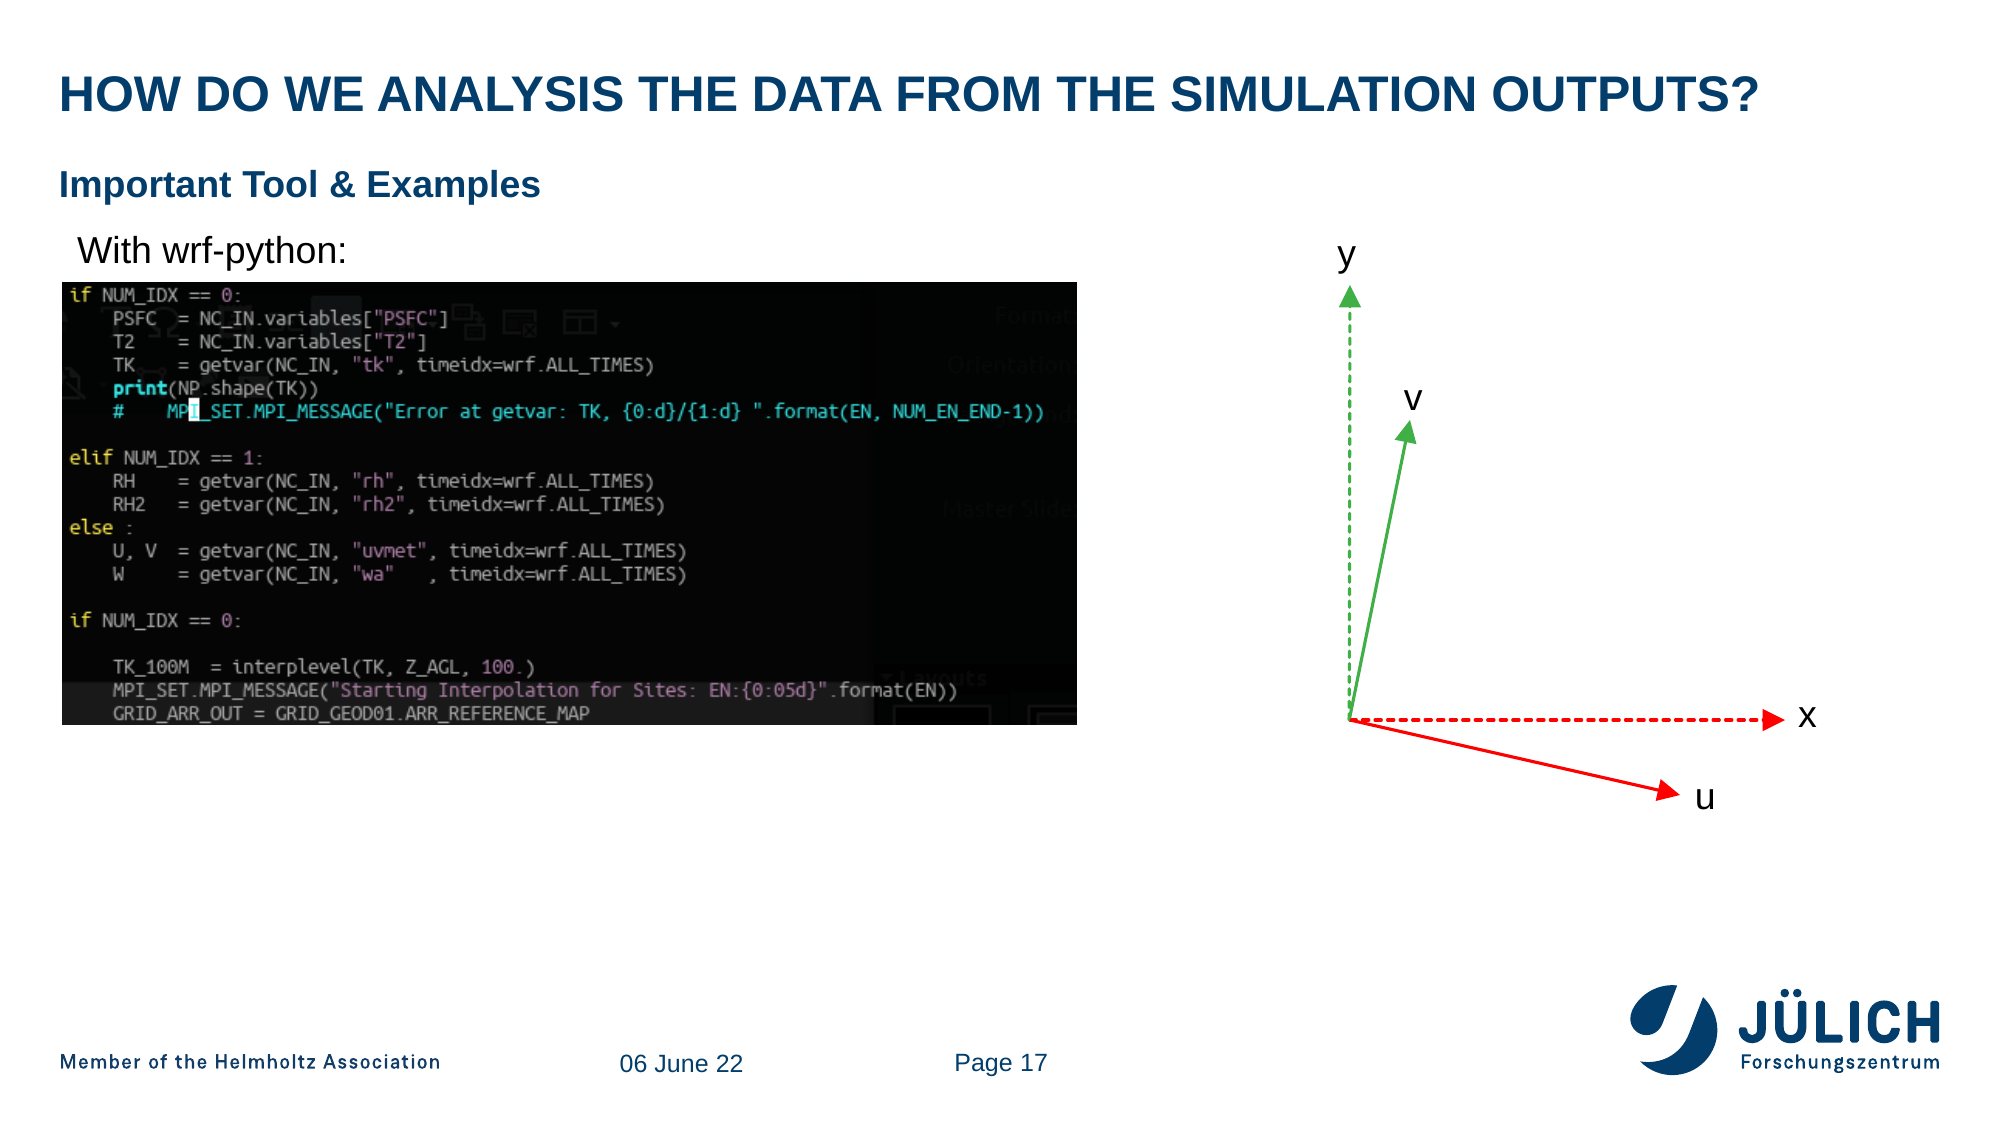

# How do we analysis the data from the simulation outputs?
Important Tool & Examples
With wrf-python:
y
v
x
u
Page
06 June 22